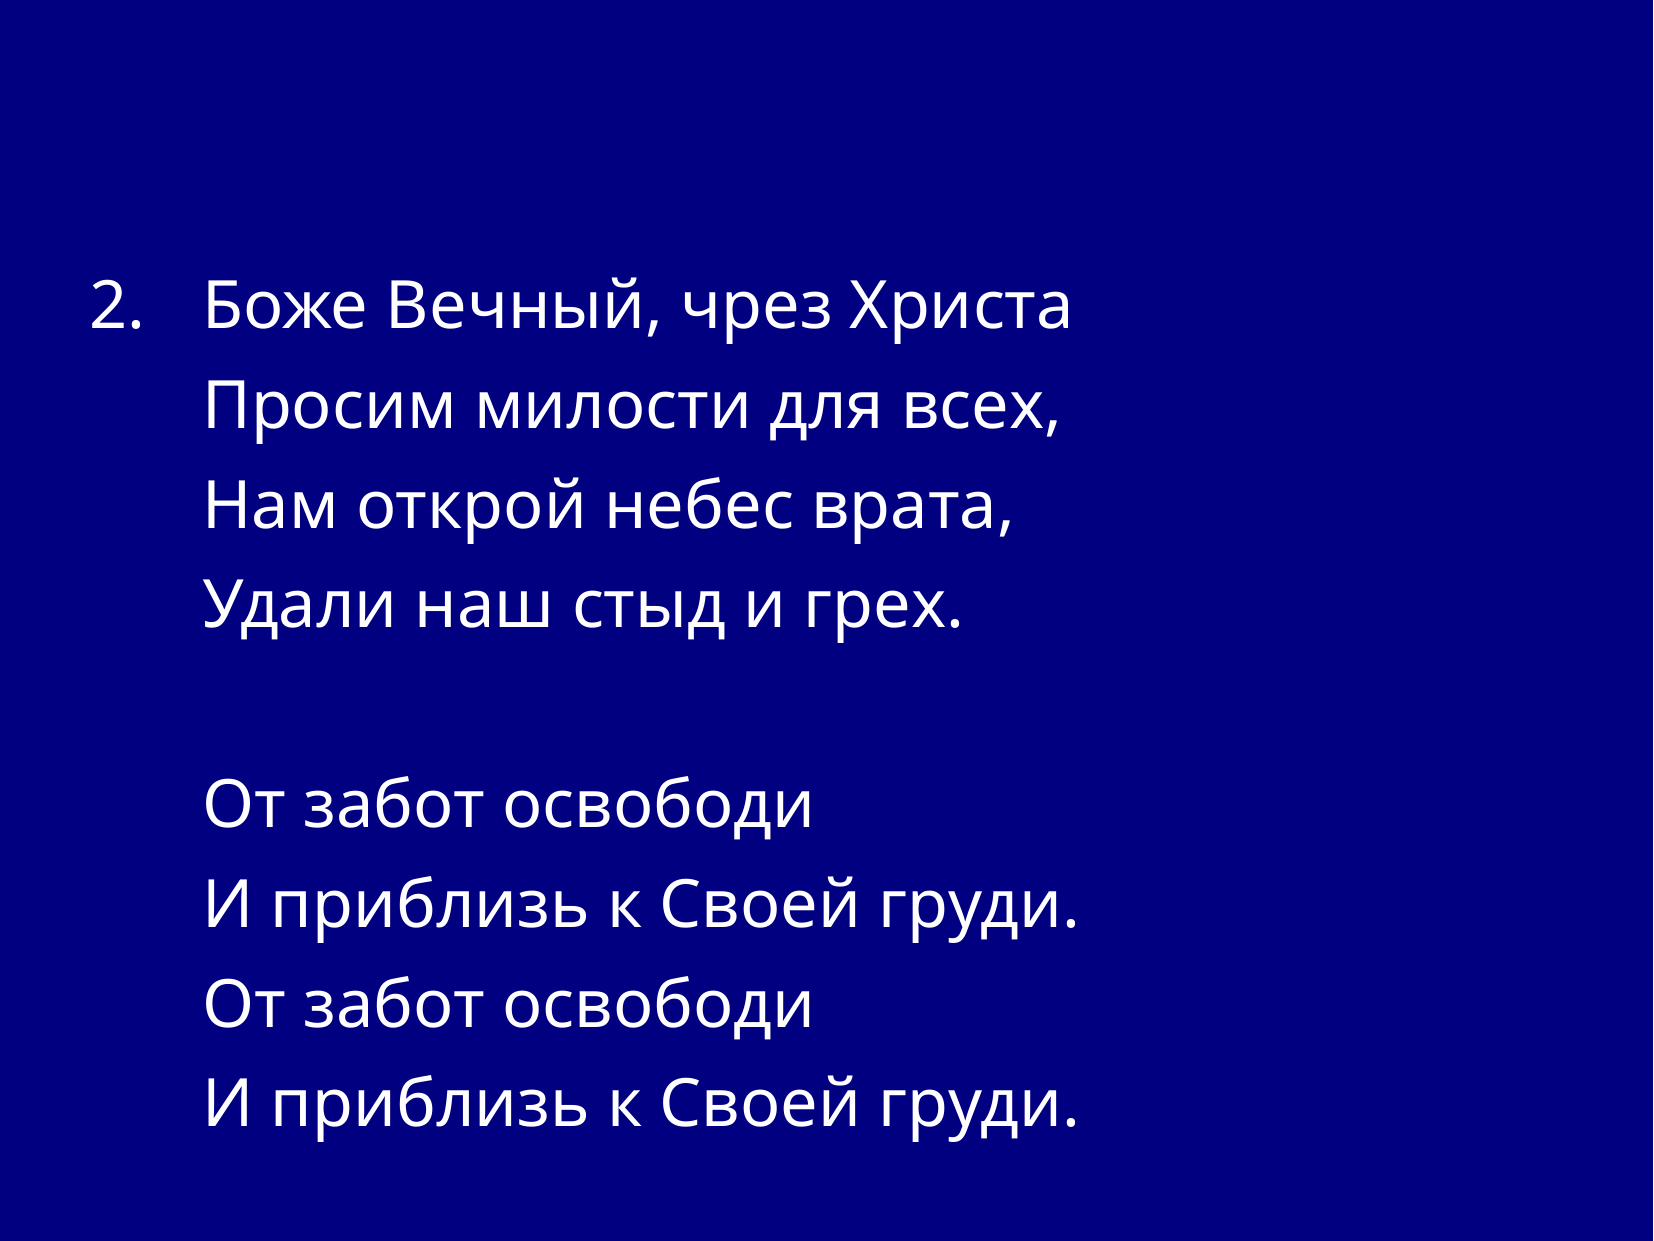

2.	Боже Вечный, чрез Христа
	Просим милости для всех,
	Нам открой небес врата,
	Удали наш стыд и грех.
	От забот освободи
	И приблизь к Своей груди.
	От забот освободи
	И приблизь к Своей груди.